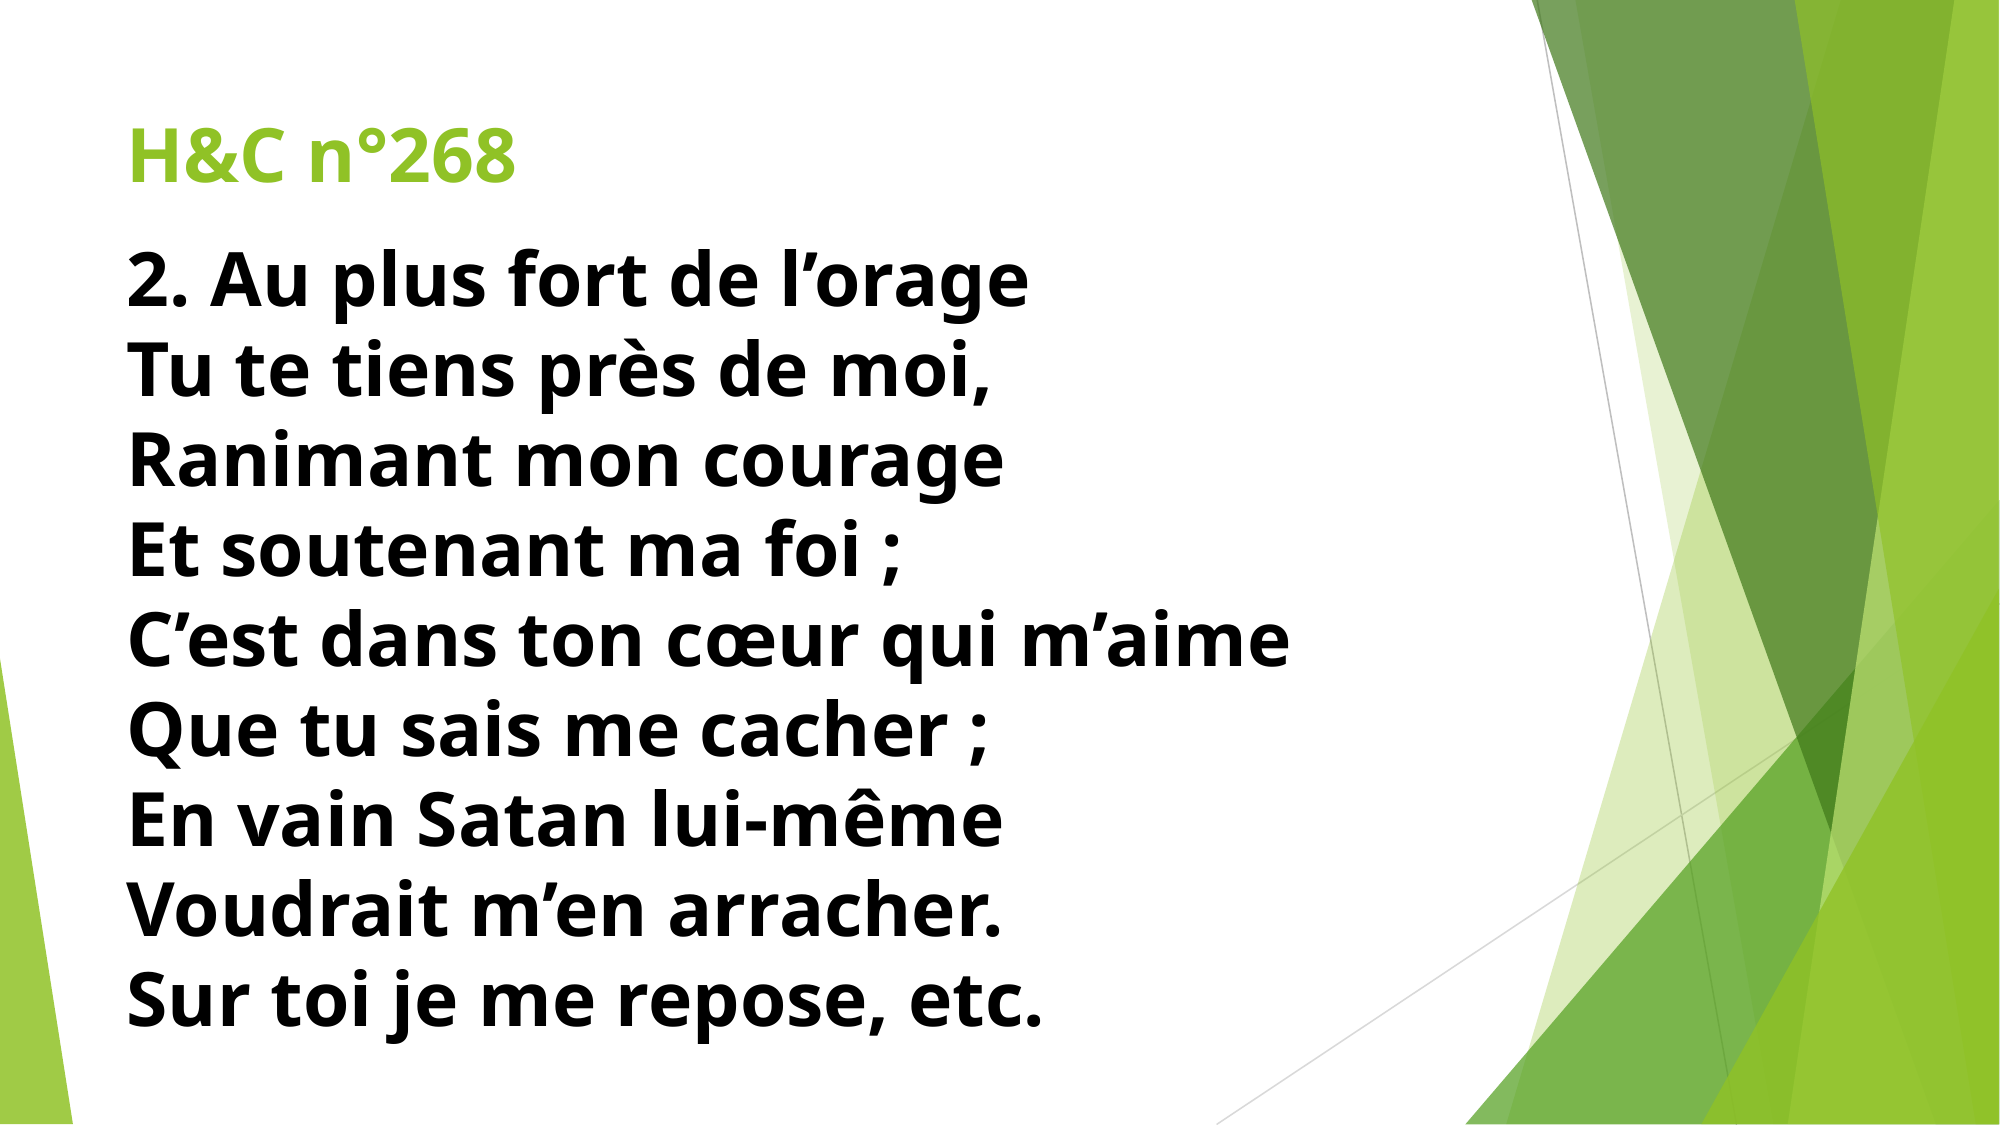

H&C n°268
2. Au plus fort de l’orage
Tu te tiens près de moi,
Ranimant mon courage
Et soutenant ma foi ;
C’est dans ton cœur qui m’aime
Que tu sais me cacher ;
En vain Satan lui-même
Voudrait m’en arracher.
Sur toi je me repose, etc.